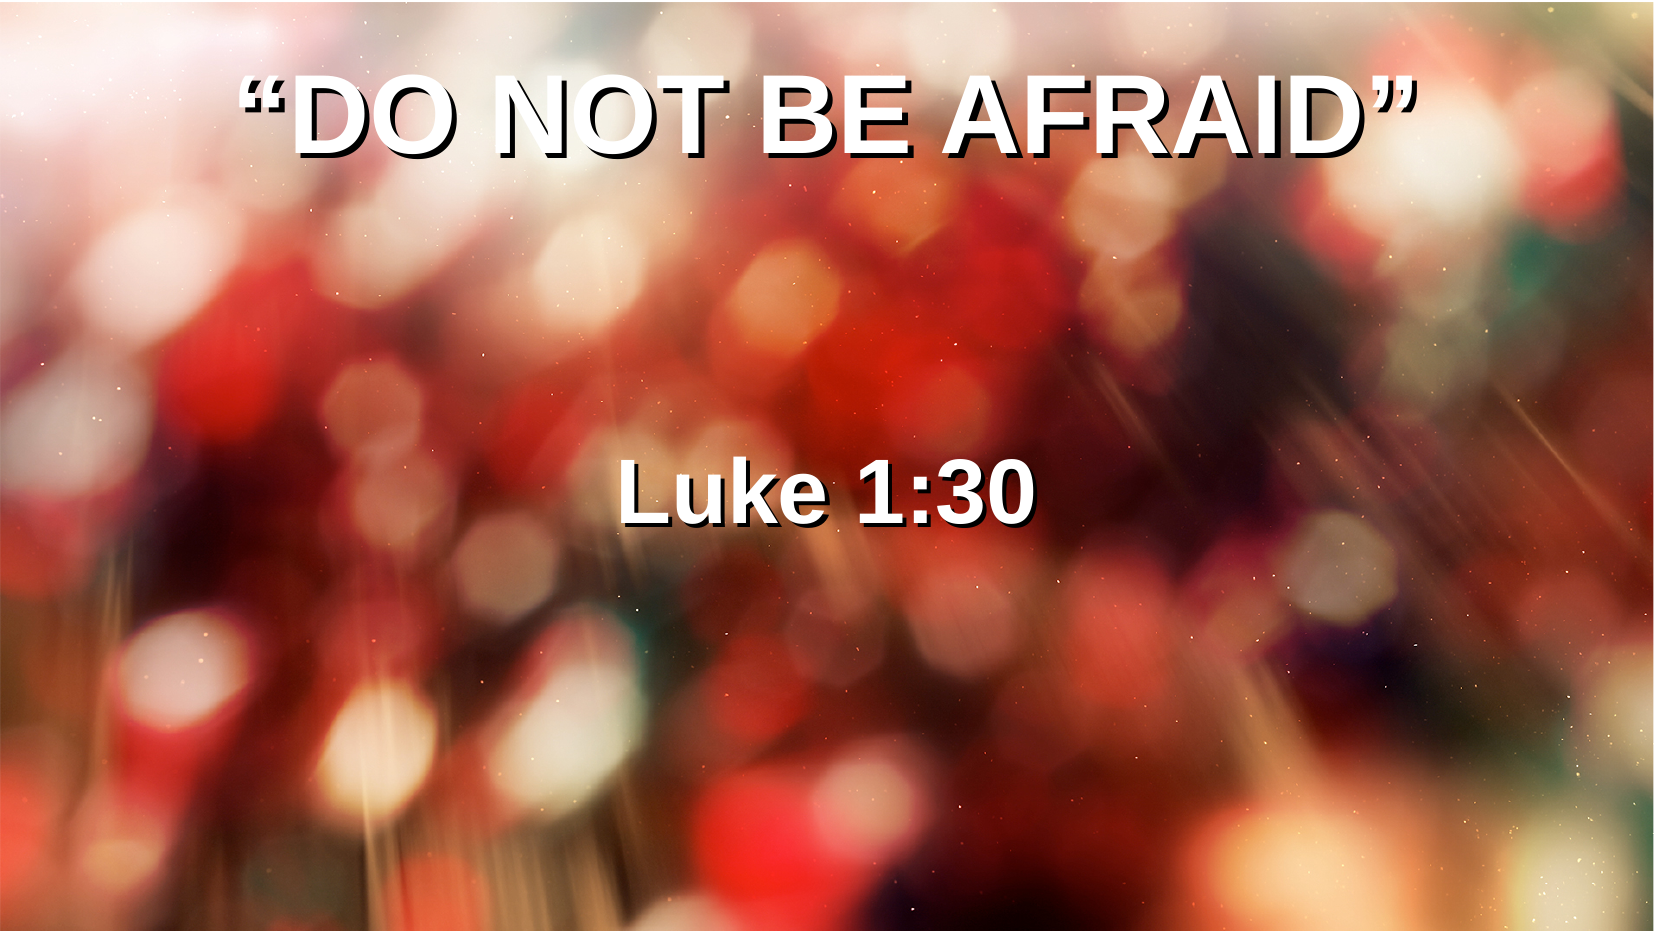

# “DO NOT BE AFRAID”
Luke 1:30